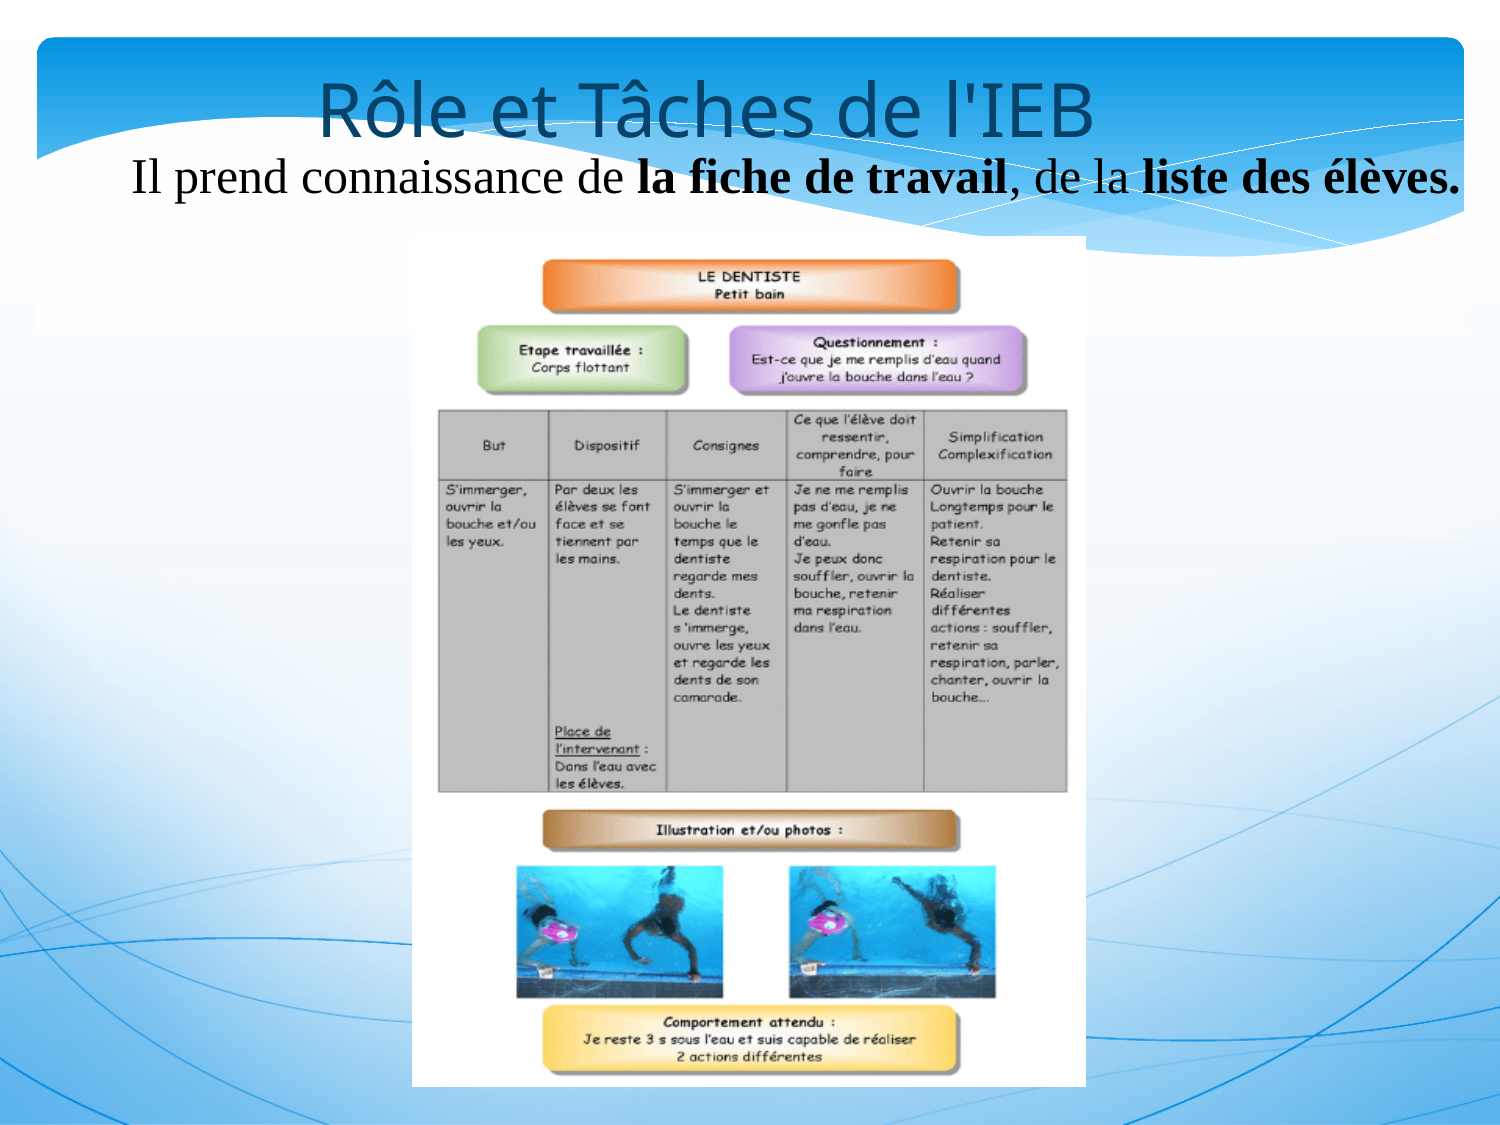

Rôle et Tâches de l'IEB
Il prend connaissance de la fiche de travail, de la liste des élèves.